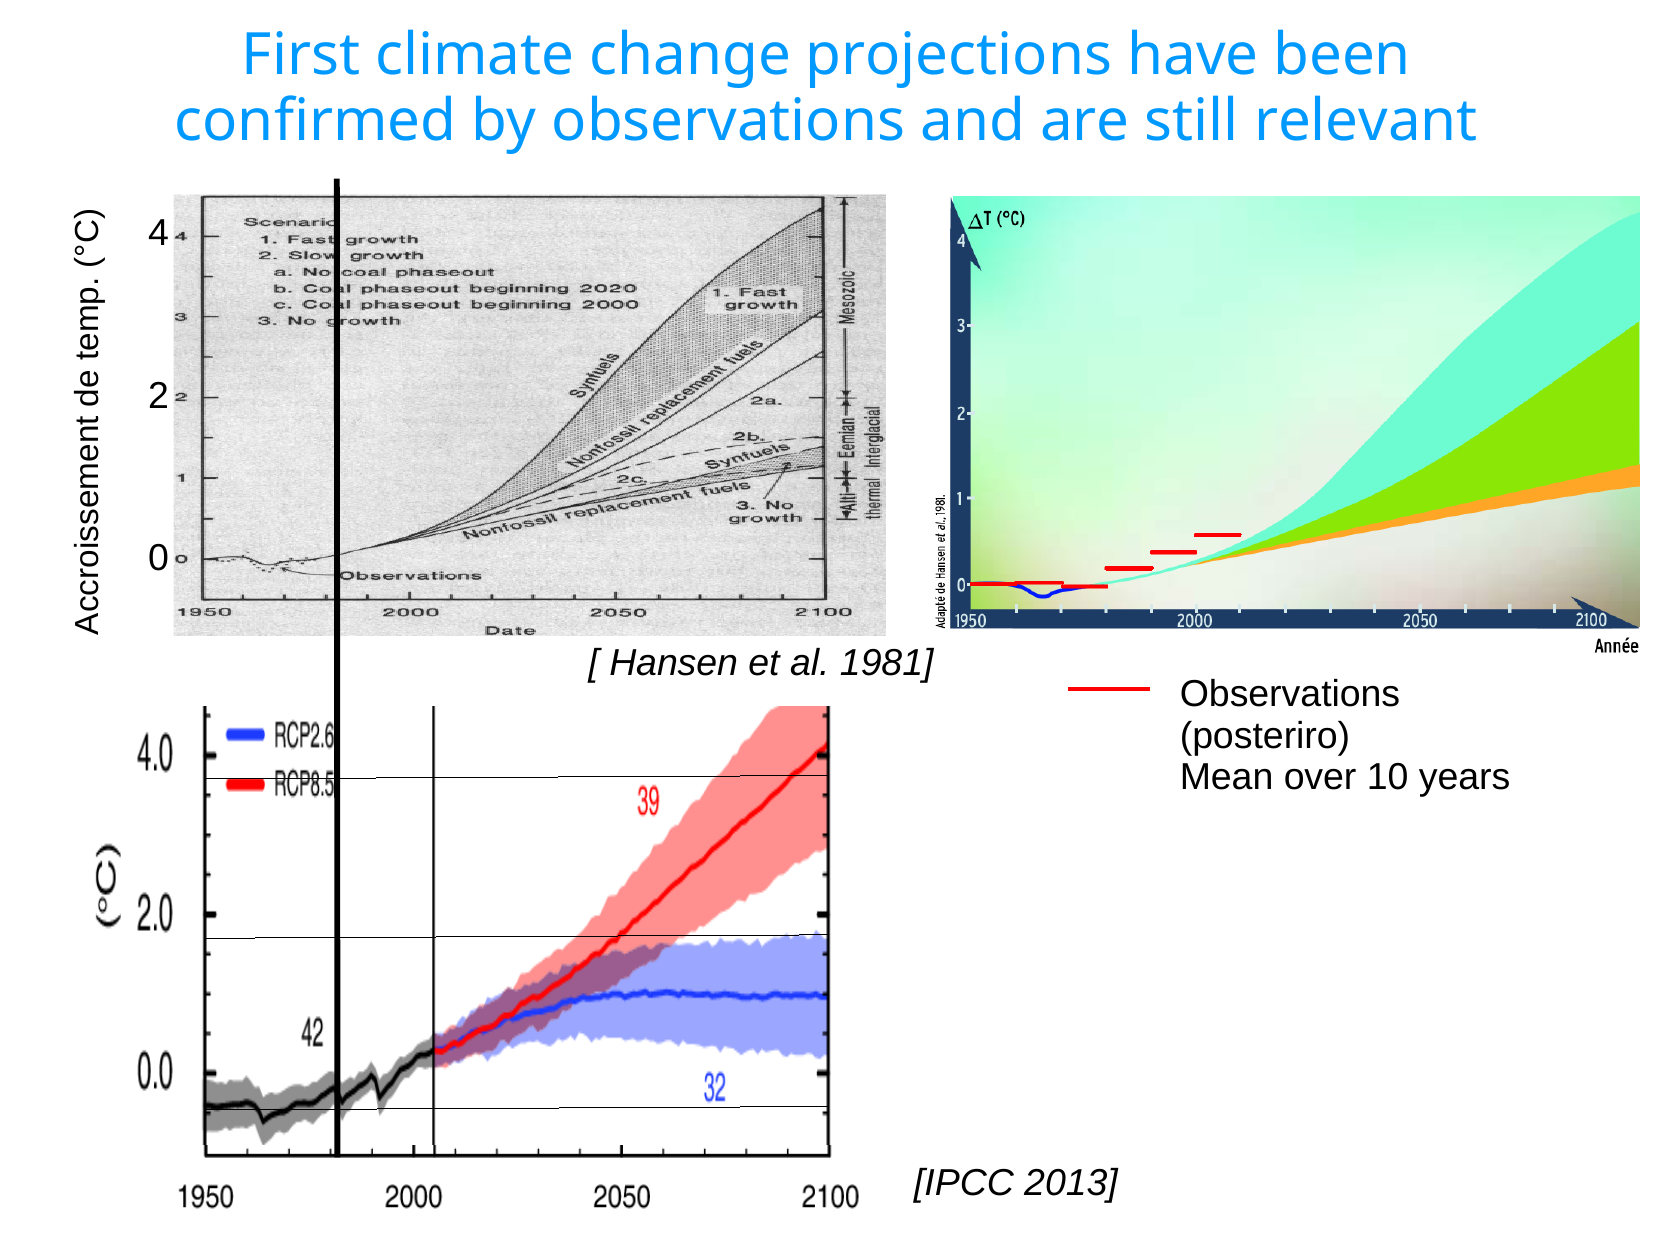

# First climate change projections have been confirmed by observations and are still relevant
4
2
Accroissement de temp. (°C)
0
[ Hansen et al. 1981]
Observations
(posteriro)
Mean over 10 years
[IPCC 2013]